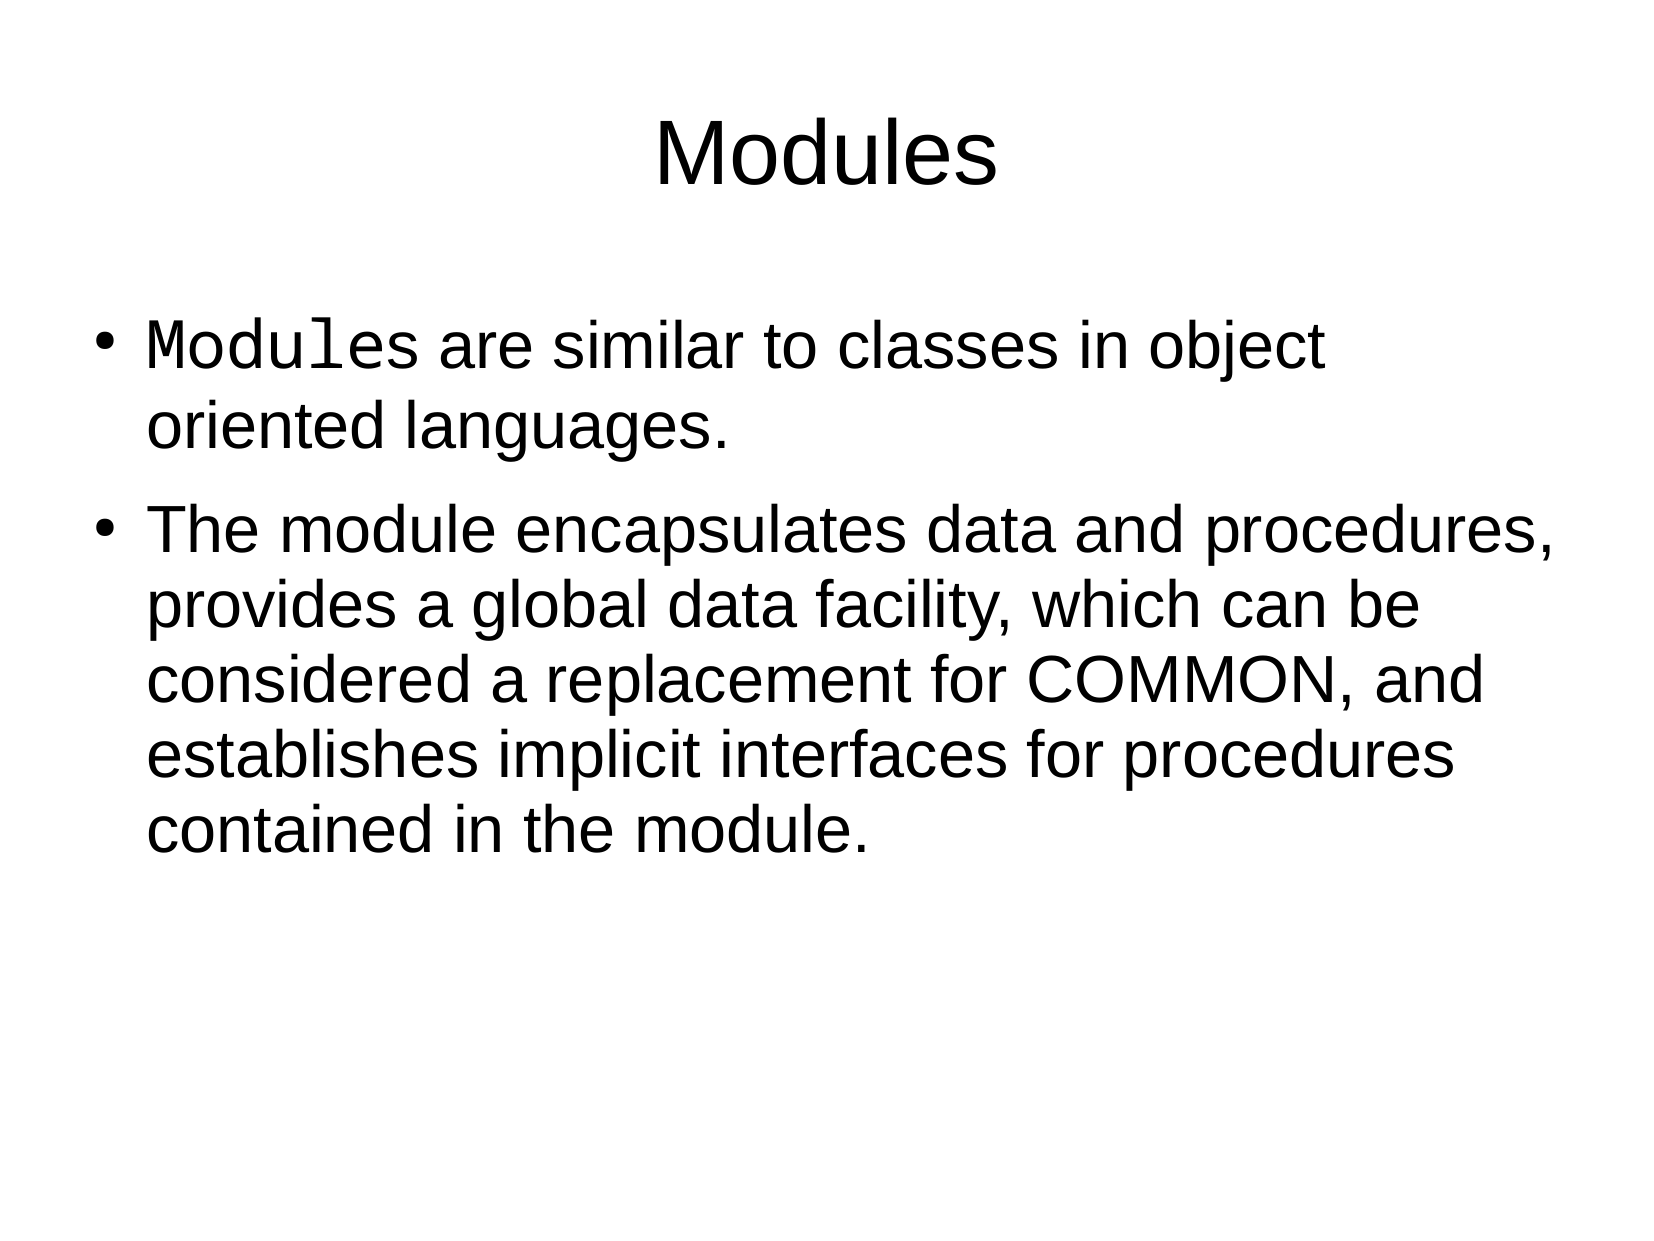

# Modules
Modules are similar to classes in object oriented languages.
The module encapsulates data and procedures, provides a global data facility, which can be considered a replacement for COMMON, and establishes implicit interfaces for procedures contained in the module.